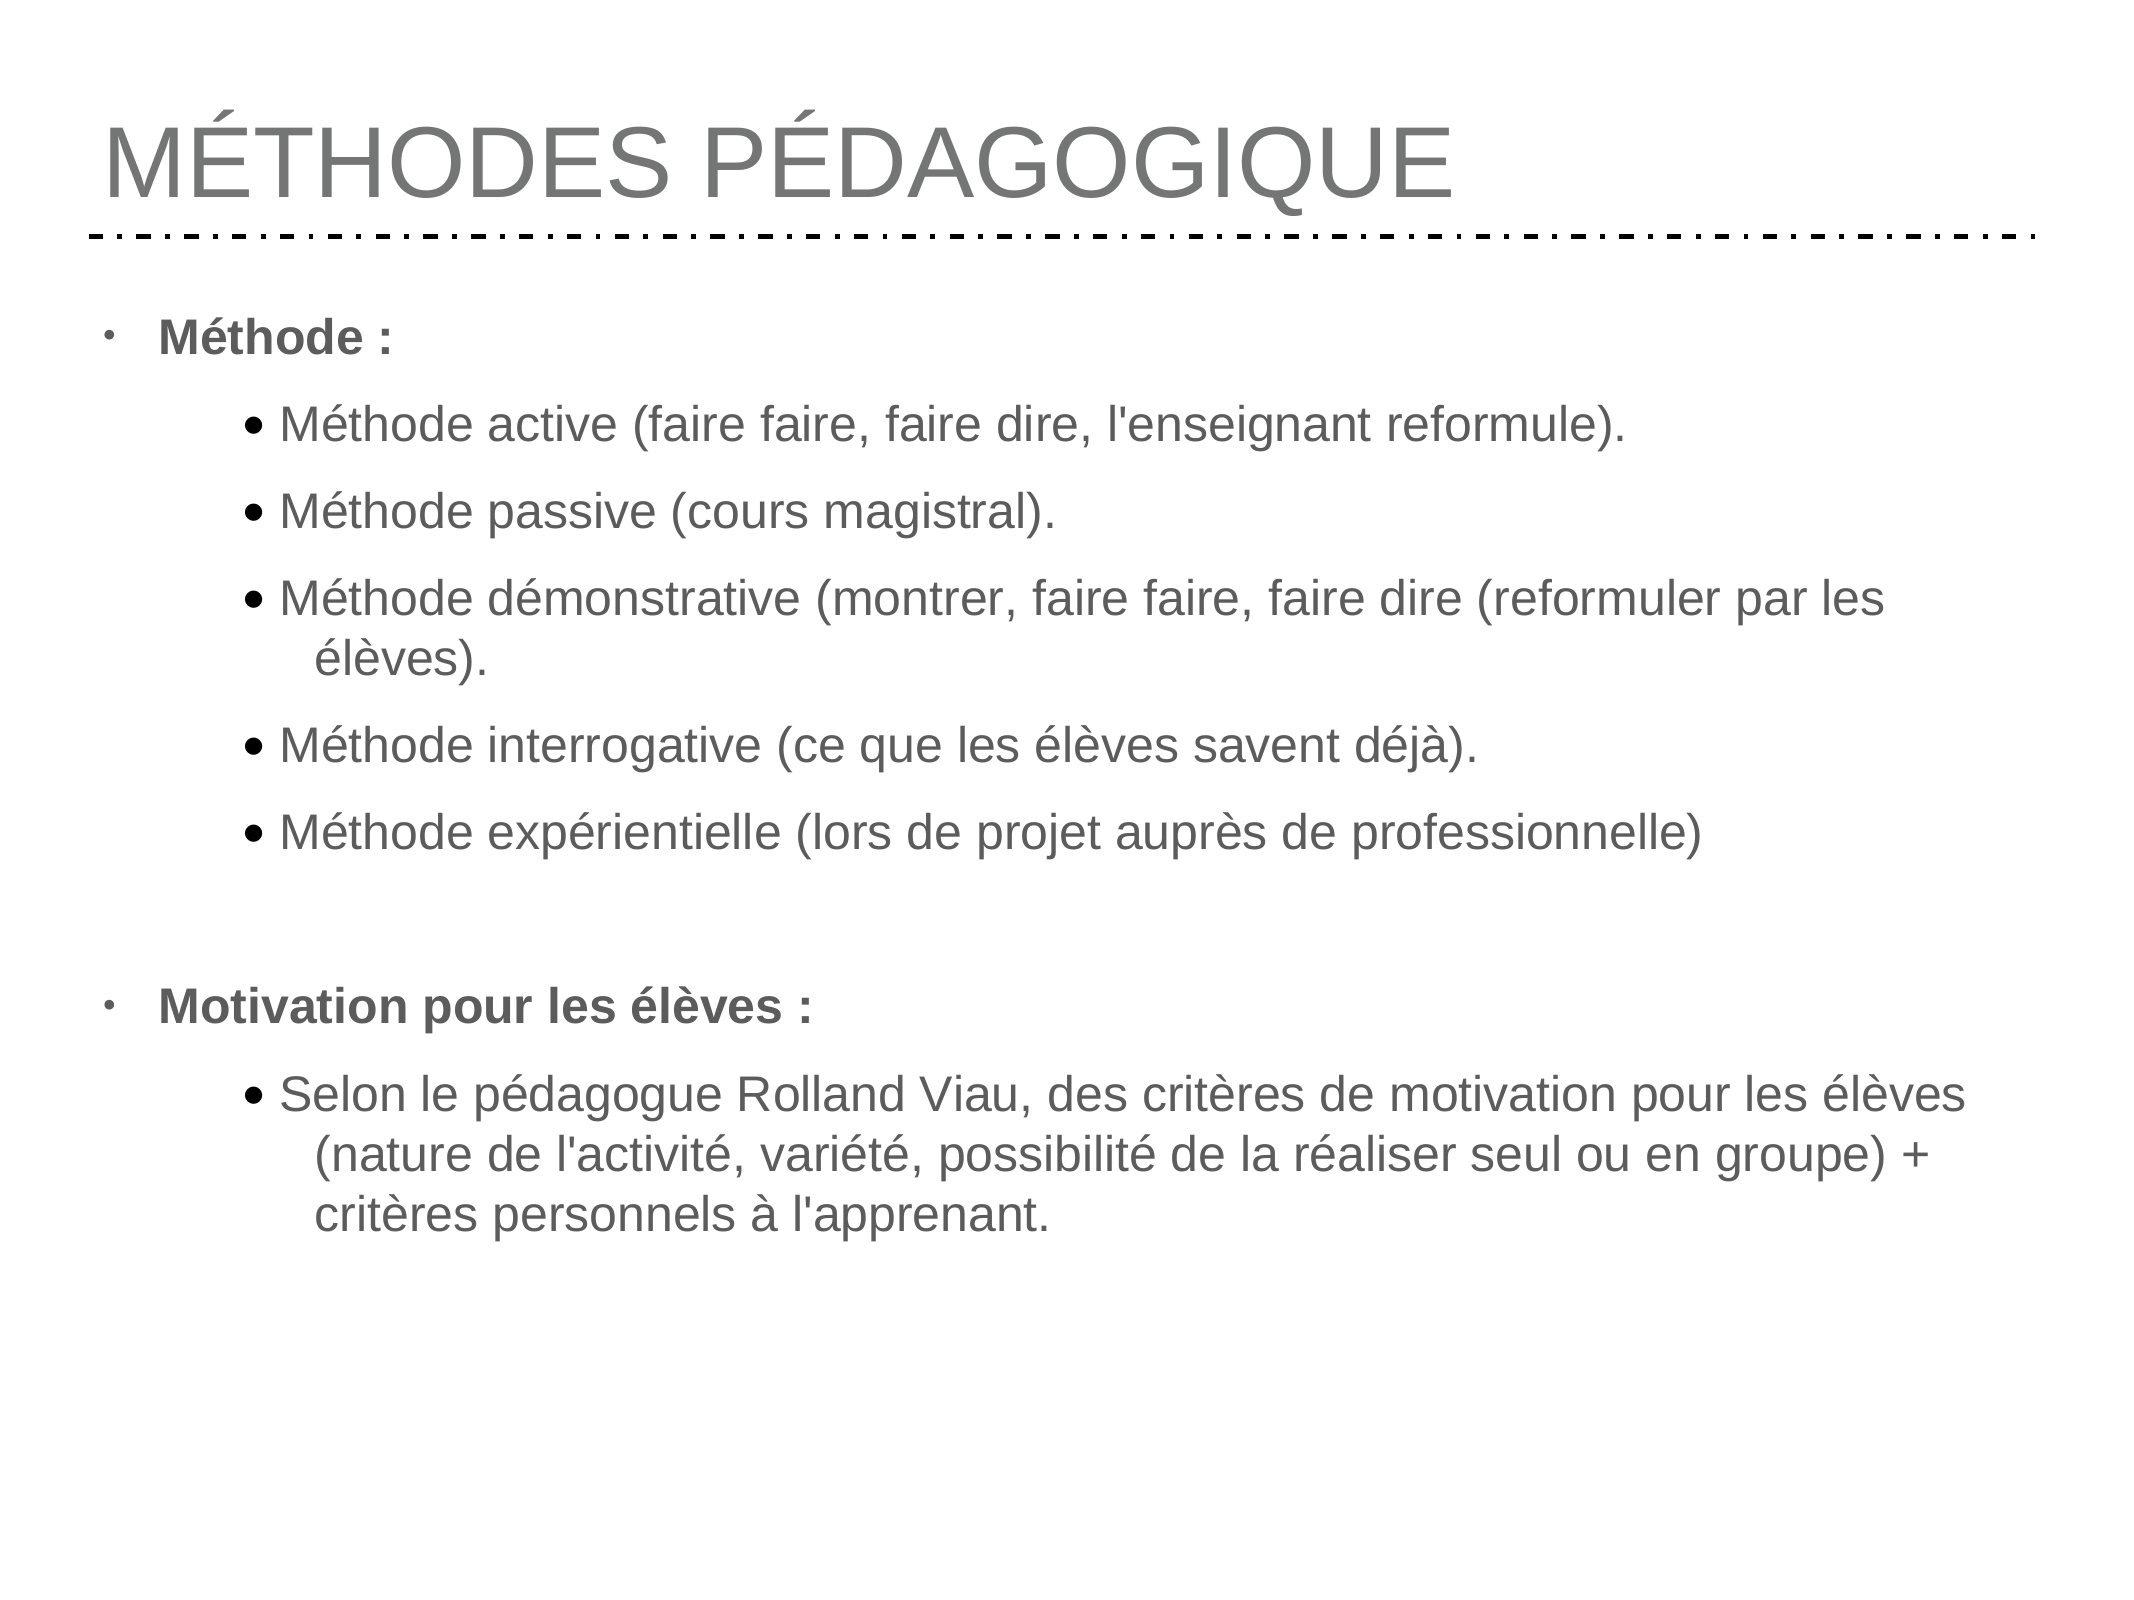

MÉTHODES PÉDAGOGIQUE
Méthode :
Méthode active (faire faire, faire dire, l'enseignant reformule).
Méthode passive (cours magistral).
Méthode démonstrative (montrer, faire faire, faire dire (reformuler par les élèves).
Méthode interrogative (ce que les élèves savent déjà).
Méthode expérientielle (lors de projet auprès de professionnelle)
Motivation pour les élèves :
Selon le pédagogue Rolland Viau, des critères de motivation pour les élèves (nature de l'activité, variété, possibilité de la réaliser seul ou en groupe) + critères personnels à l'apprenant.